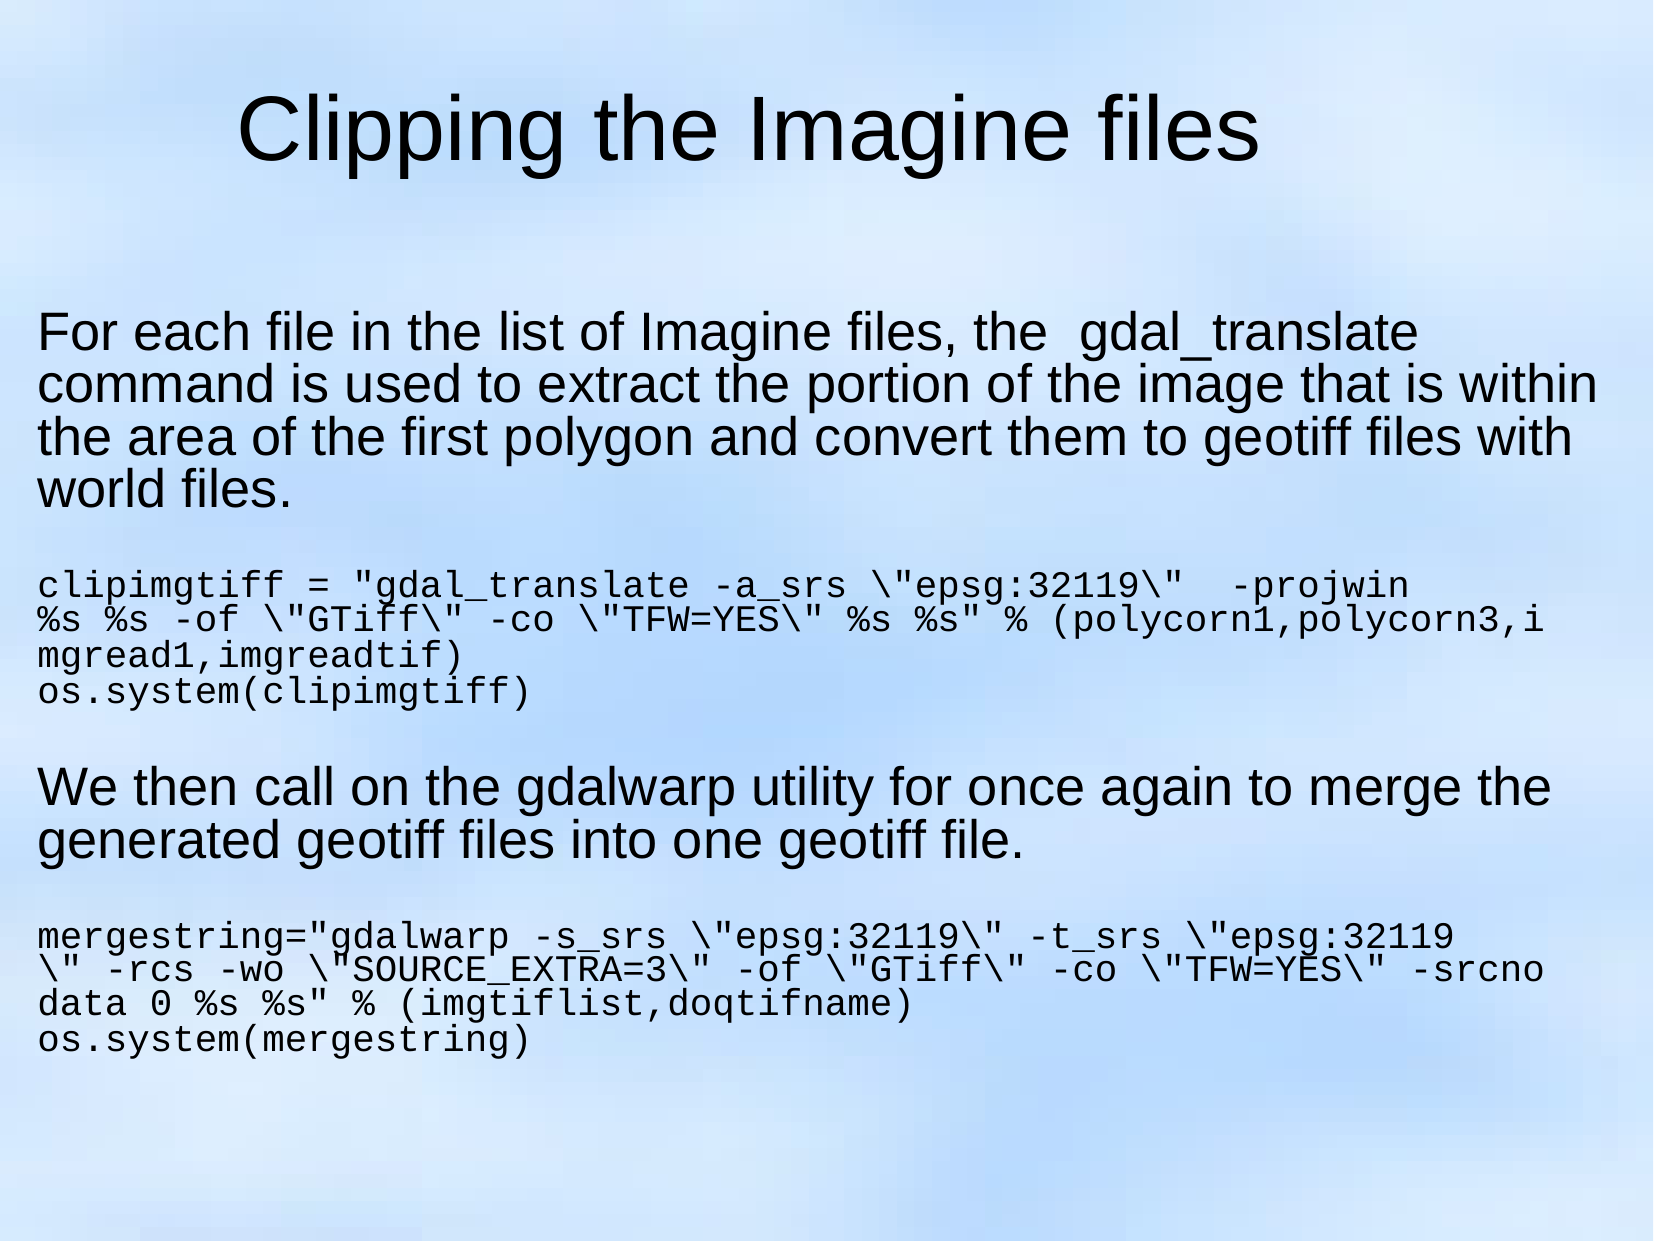

# Clipping the Imagine files
For each file in the list of Imagine files, the gdal_translate command is used to extract the portion of the image that is within the area of the first polygon and convert them to geotiff files with world files.
clipimgtiff = "gdal_translate -a_srs \"epsg:32119\" -projwin
%s %s -of \"GTiff\" -co \"TFW=YES\" %s %s" % (polycorn1,polycorn3,i
mgread1,imgreadtif)‏
os.system(clipimgtiff)‏
We then call on the gdalwarp utility for once again to merge the generated geotiff files into one geotiff file.
mergestring="gdalwarp -s_srs \"epsg:32119\" -t_srs \"epsg:32119
\" -rcs -wo \"SOURCE_EXTRA=3\" -of \"GTiff\" -co \"TFW=YES\" -srcno
data 0 %s %s" % (imgtiflist,doqtifname)
os.system(mergestring)‏